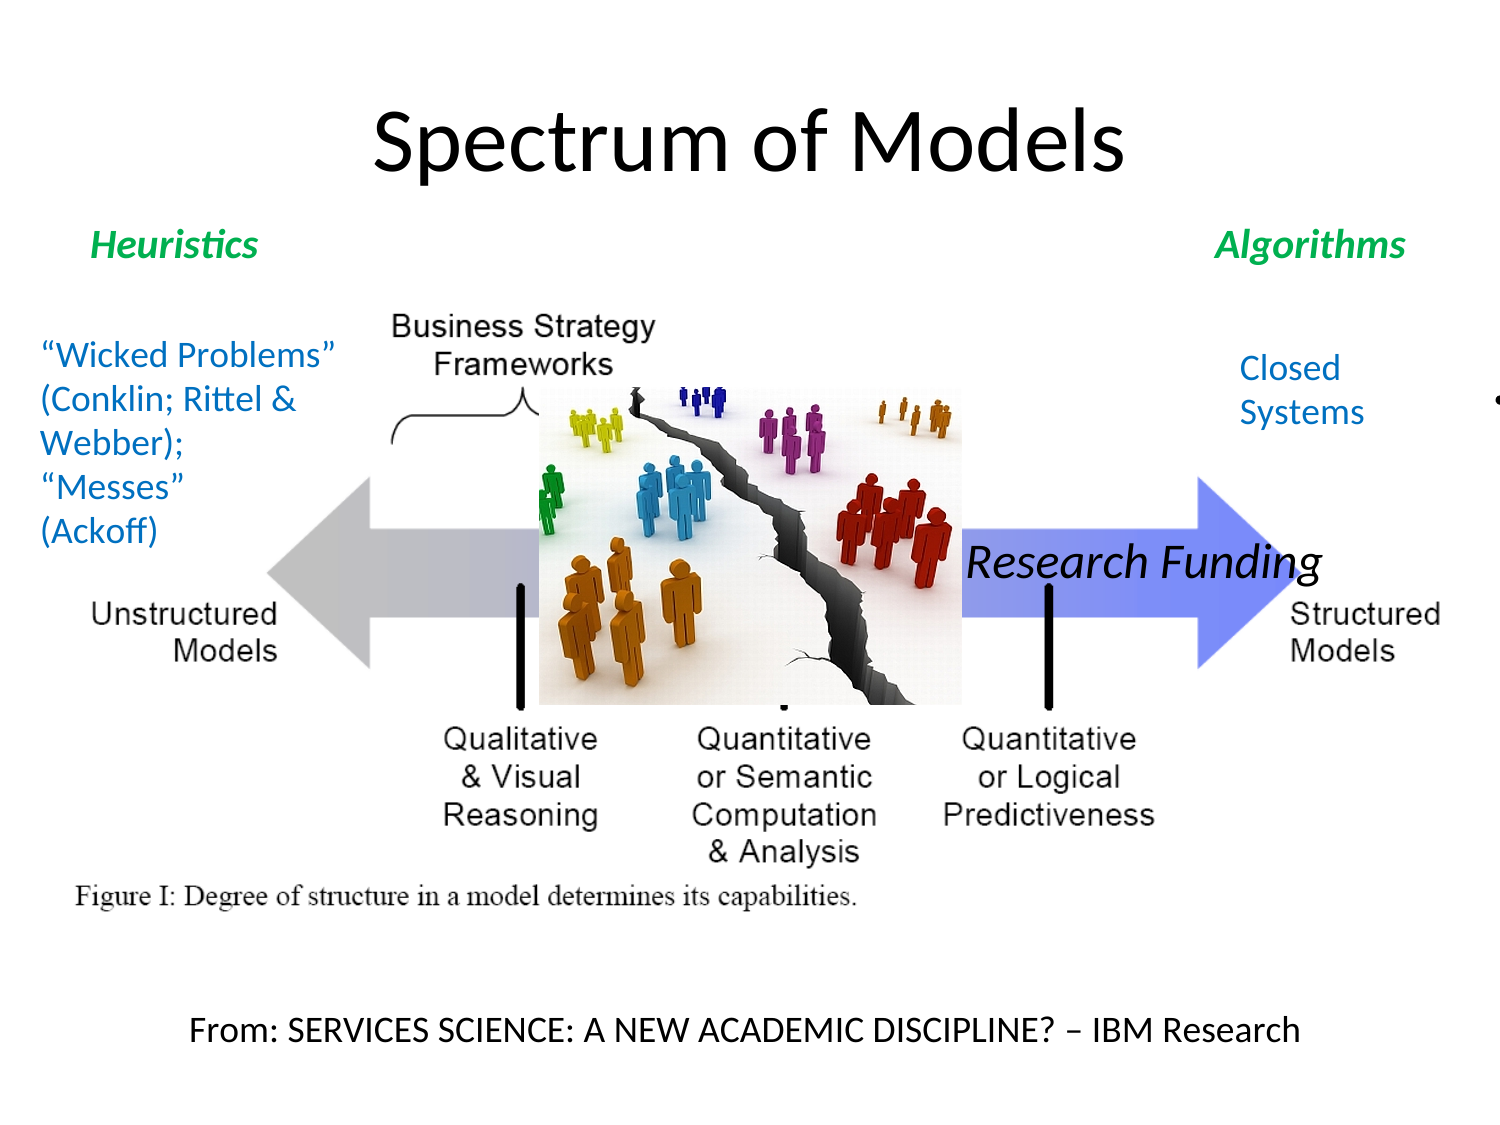

# Spectrum of Models
Heuristics
Algorithms
“Wicked Problems” (Conklin; Rittel & Webber);
“Messes”
(Ackoff)
Closed Systems
Research Funding
From: SERVICES SCIENCE: A NEW ACADEMIC DISCIPLINE? – IBM Research